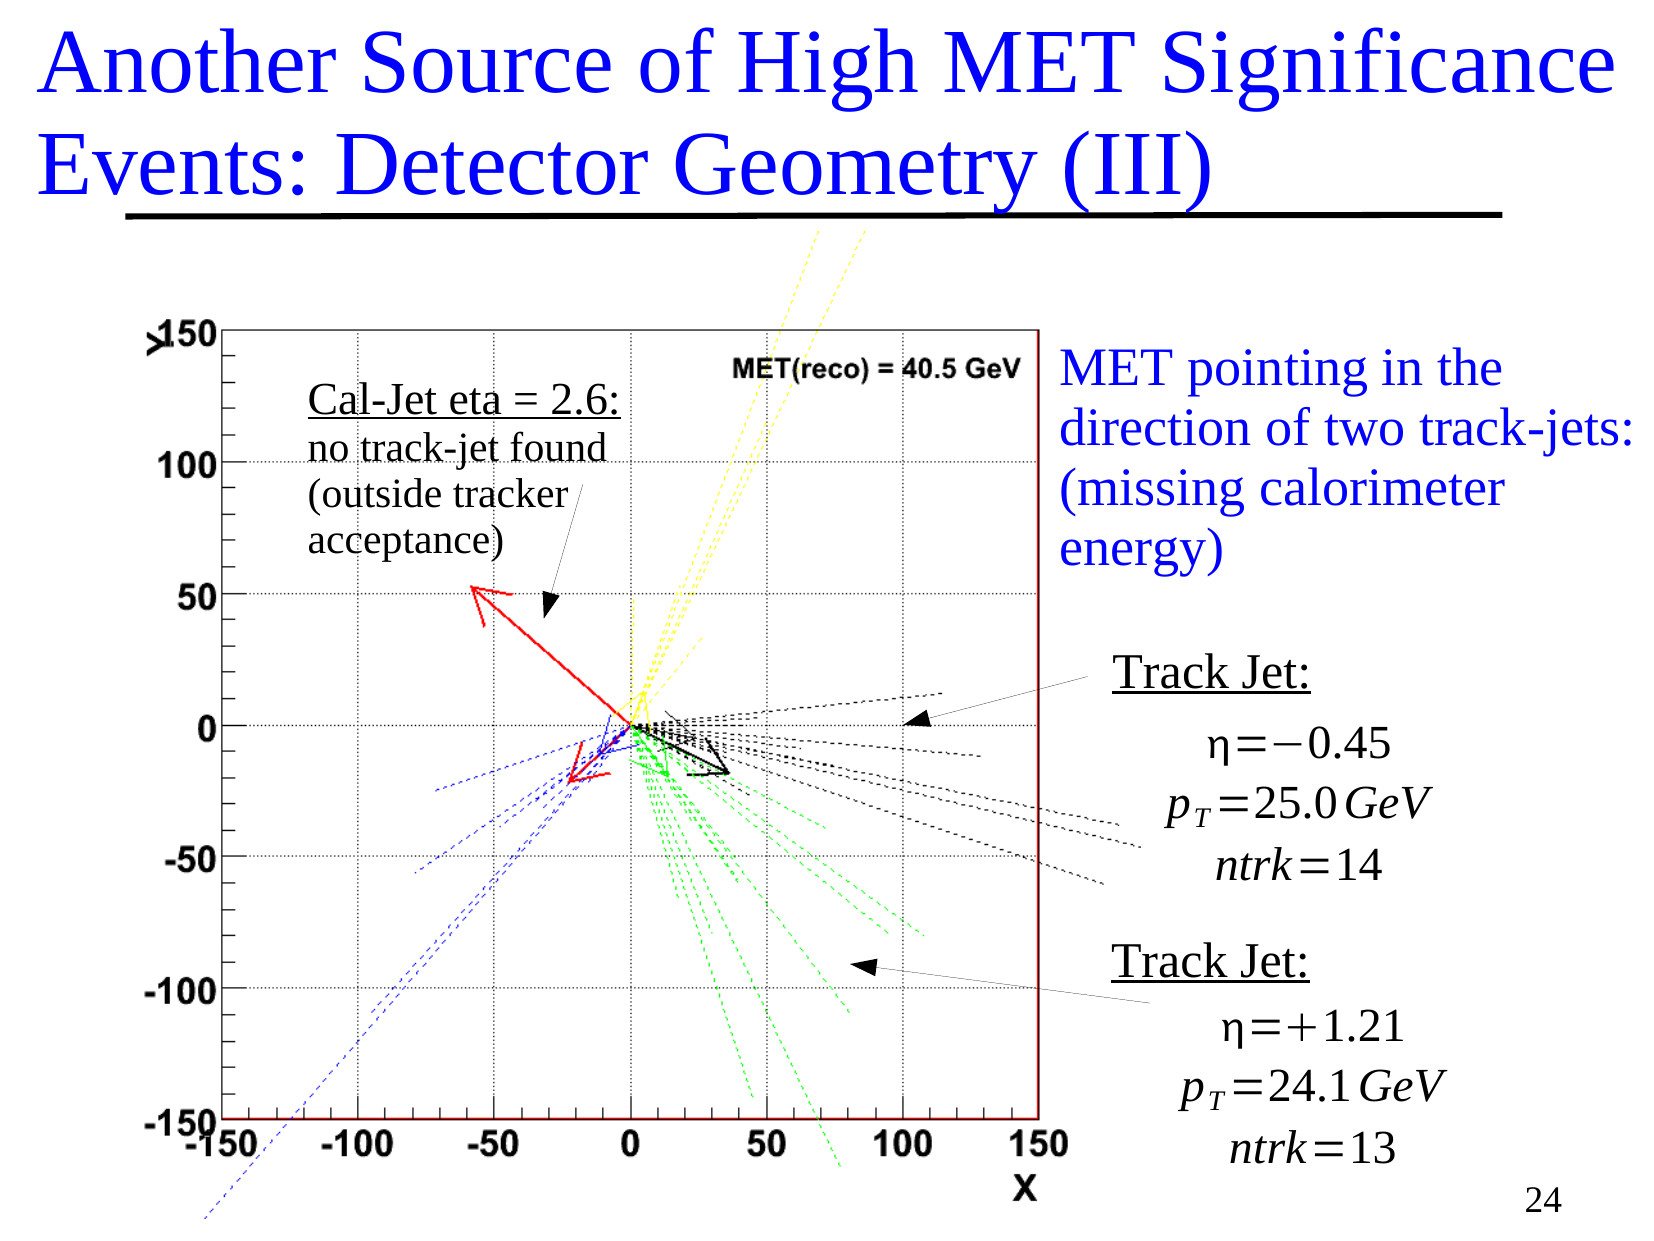

Another Source of High MET Significance Events: Detector Geometry (III)
MET pointing in the
direction of two track-jets:
(missing calorimeter
energy)
Cal-Jet eta = 2.6:
no track-jet found
(outside tracker
acceptance)
Track Jet:
Track Jet: